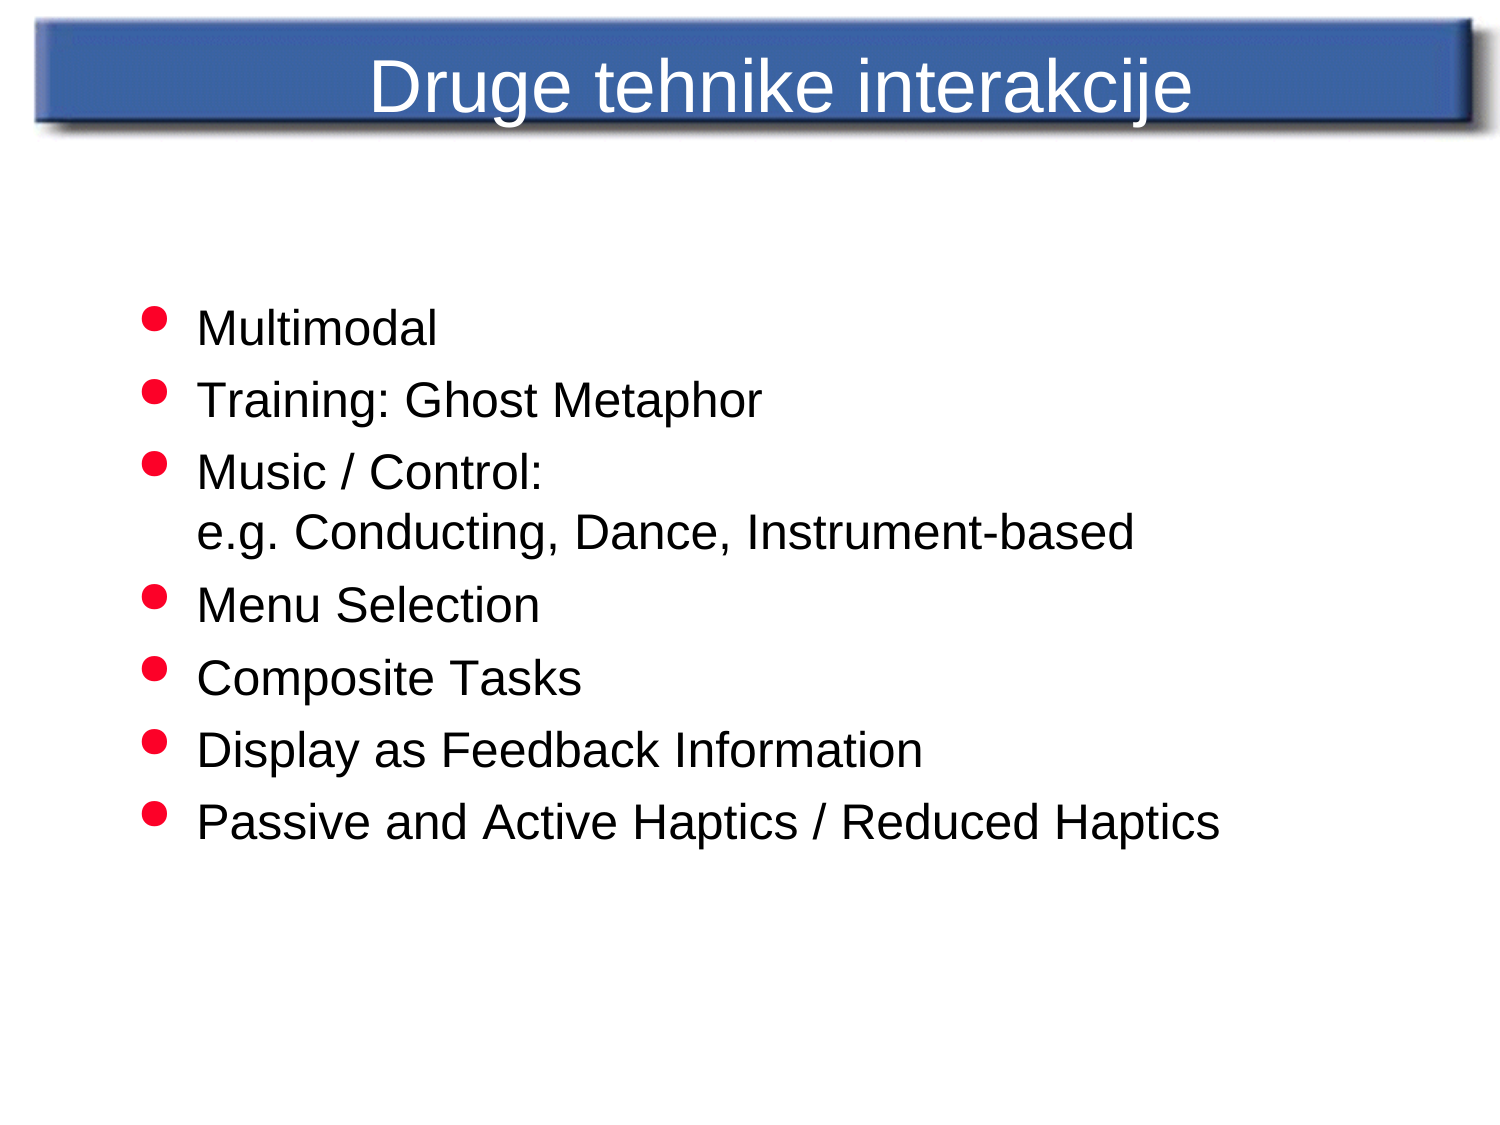

# Druge tehnike interakcije
Multimodal
Training: Ghost Metaphor
Music / Control:
e.g. Conducting, Dance, Instrument-based
Menu Selection
Composite Tasks
Display as Feedback Information
Passive and Active Haptics / Reduced Haptics